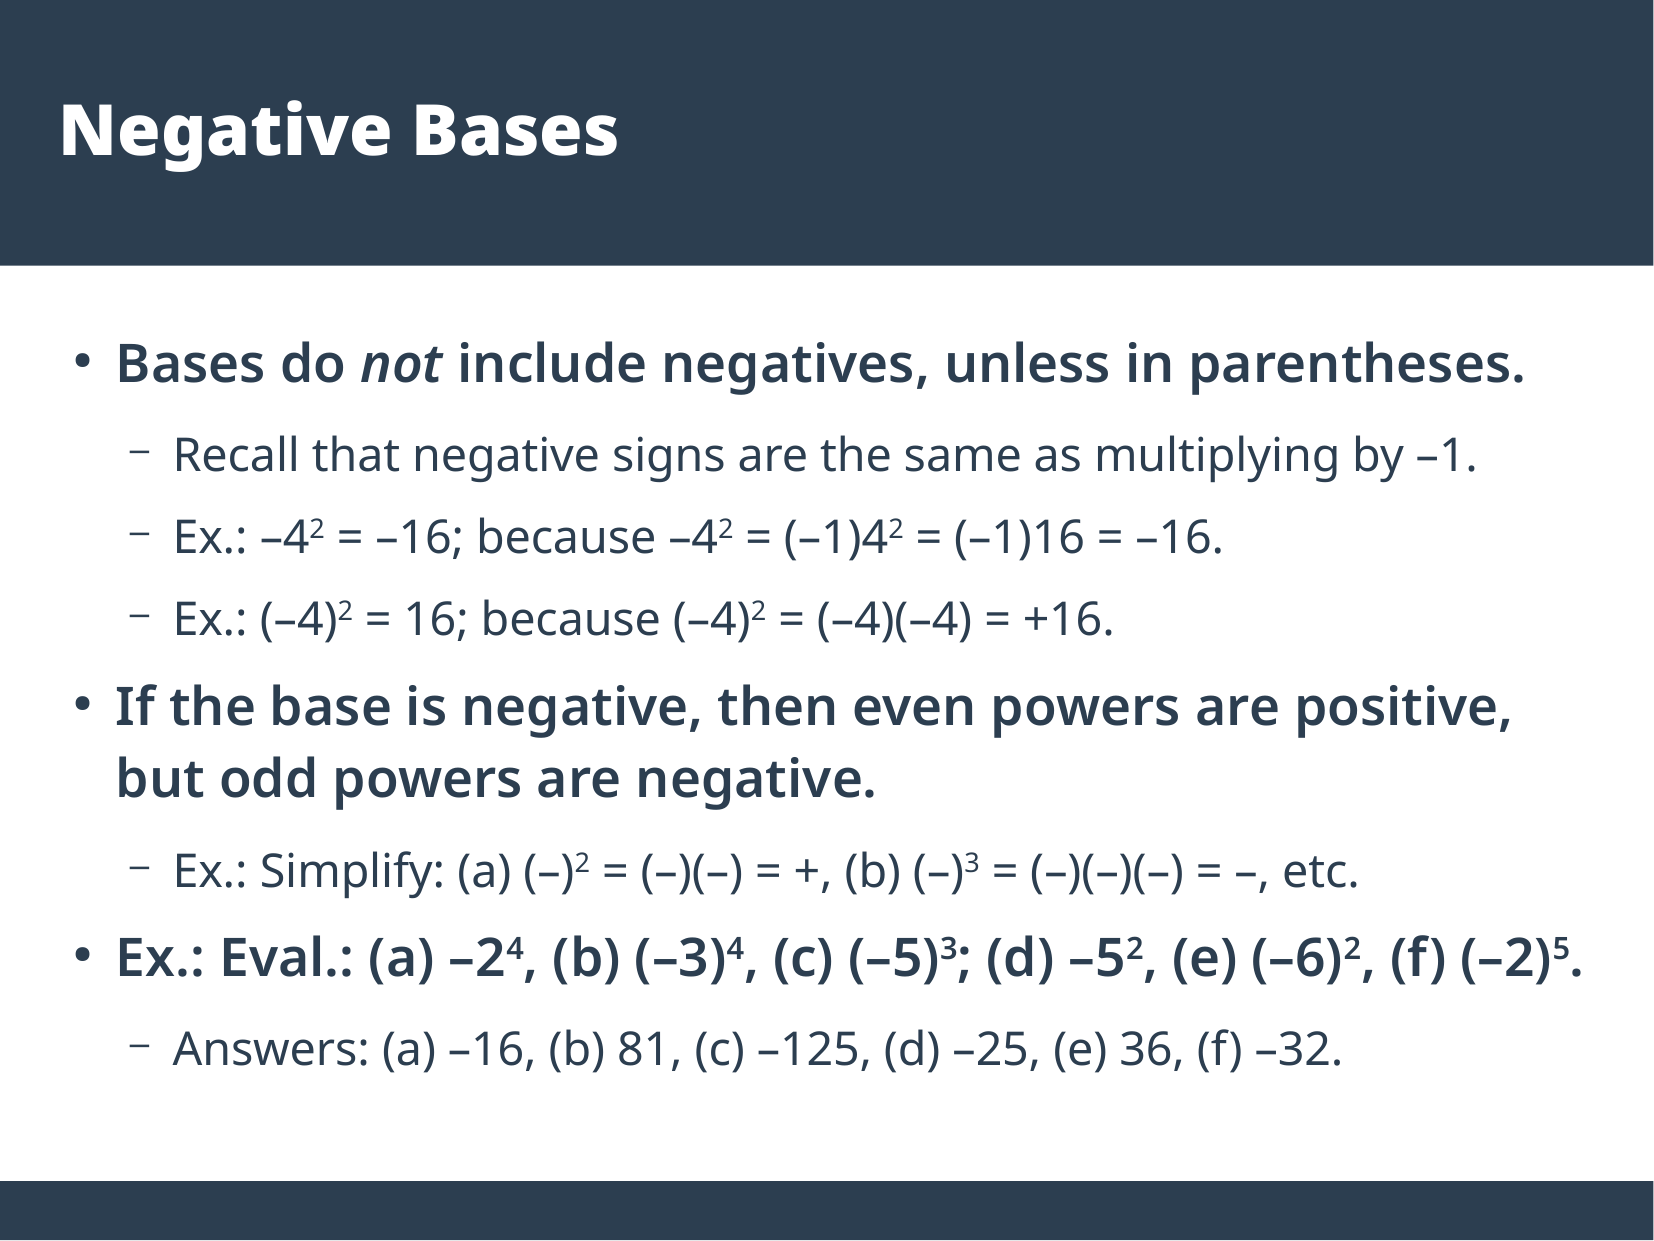

# Negative Bases
Bases do not include negatives, unless in parentheses.
Recall that negative signs are the same as multiplying by –1.
Ex.: –42 = –16; because –42 = (–1)42 = (–1)16 = –16.
Ex.: (–4)2 = 16; because (–4)2 = (–4)(–4) = +16.
If the base is negative, then even powers are positive,
but odd powers are negative.
Ex.: Simplify: (a) (–)2 = (–)(–) = +, (b) (–)3 = (–)(–)(–) = –, etc.
Ex.: Eval.: (a) –24, (b) (–3)4, (c) (–5)3; (d) –52, (e) (–6)2, (f) (–2)5.
Answers: (a) –16, (b) 81, (c) –125, (d) –25, (e) 36, (f) –32.